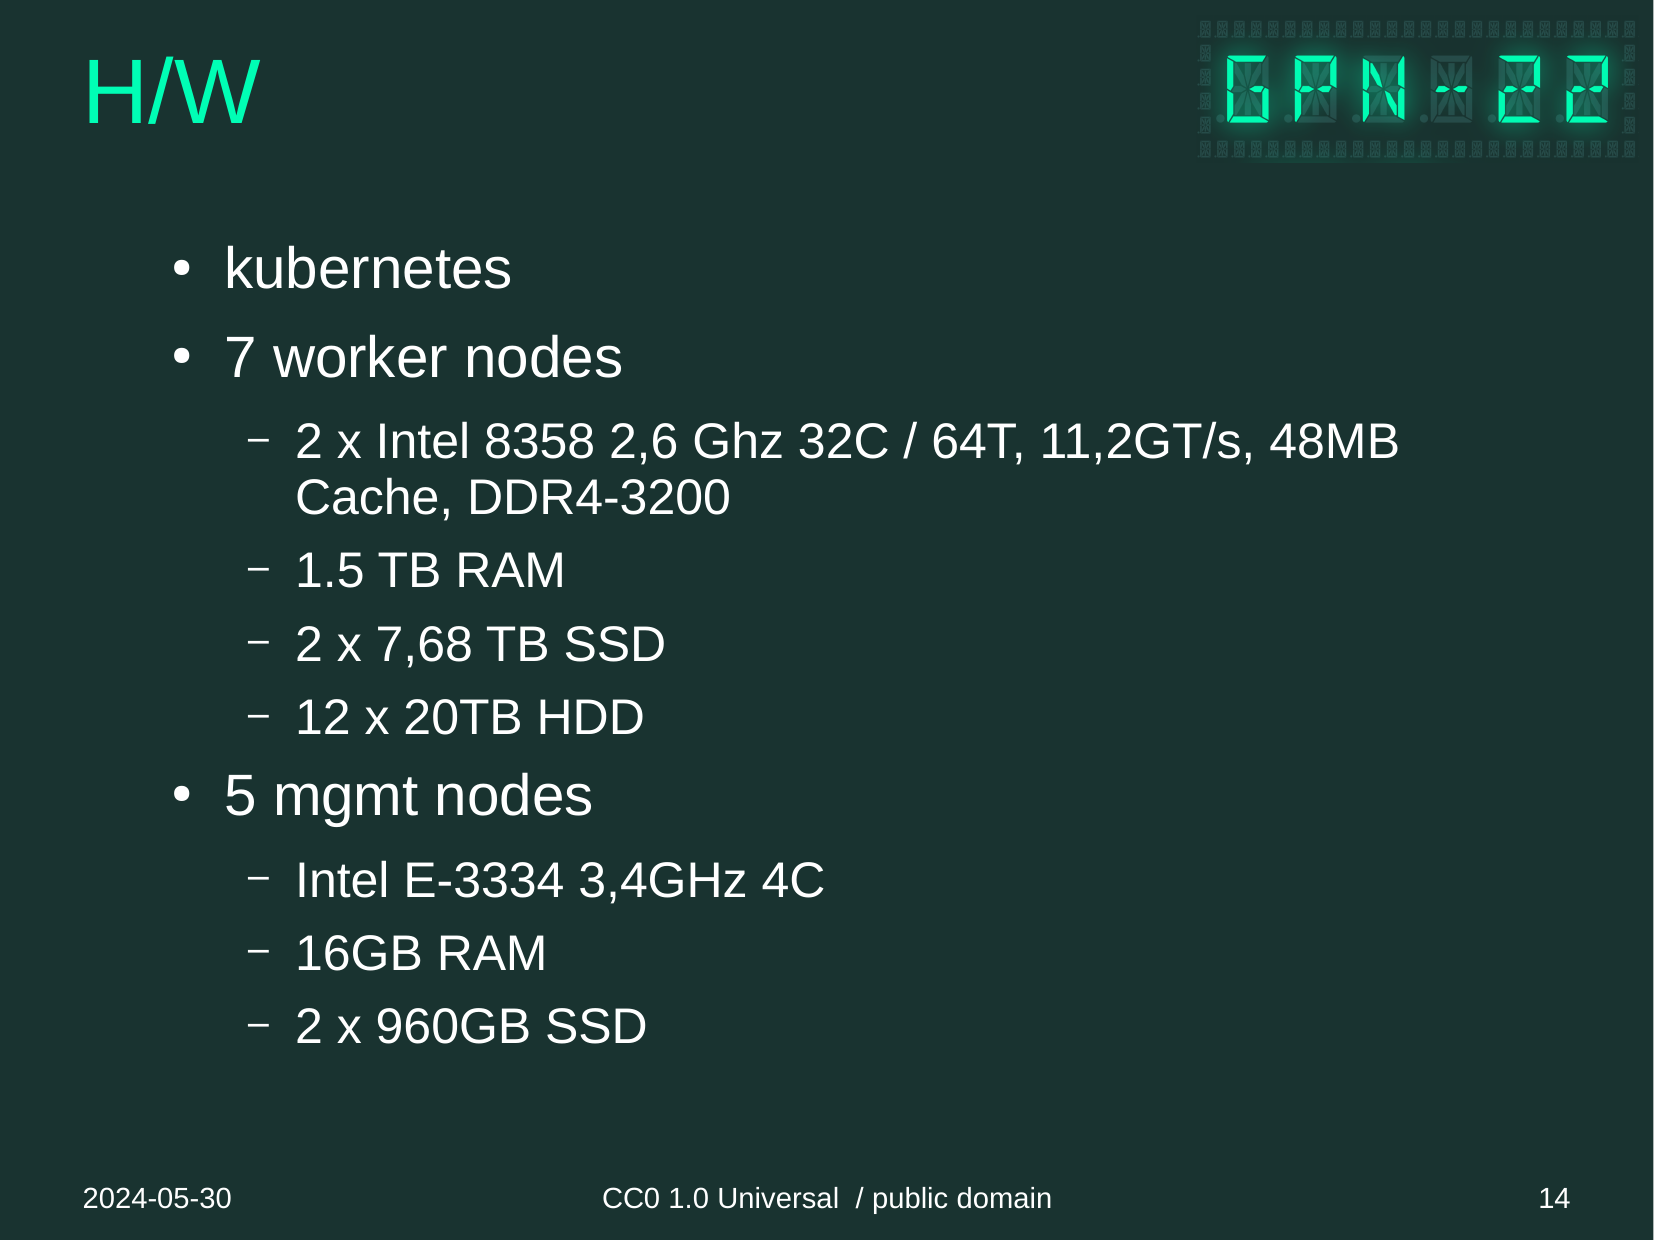

# H/W
kubernetes
7 worker nodes
2 x Intel 8358 2,6 Ghz 32C / 64T, 11,2GT/s, 48MB Cache, DDR4-3200
1.5 TB RAM
2 x 7,68 TB SSD
12 x 20TB HDD
5 mgmt nodes
Intel E-3334 3,4GHz 4C
16GB RAM
2 x 960GB SSD
2024-05-30
CC0 1.0 Universal / public domain
14